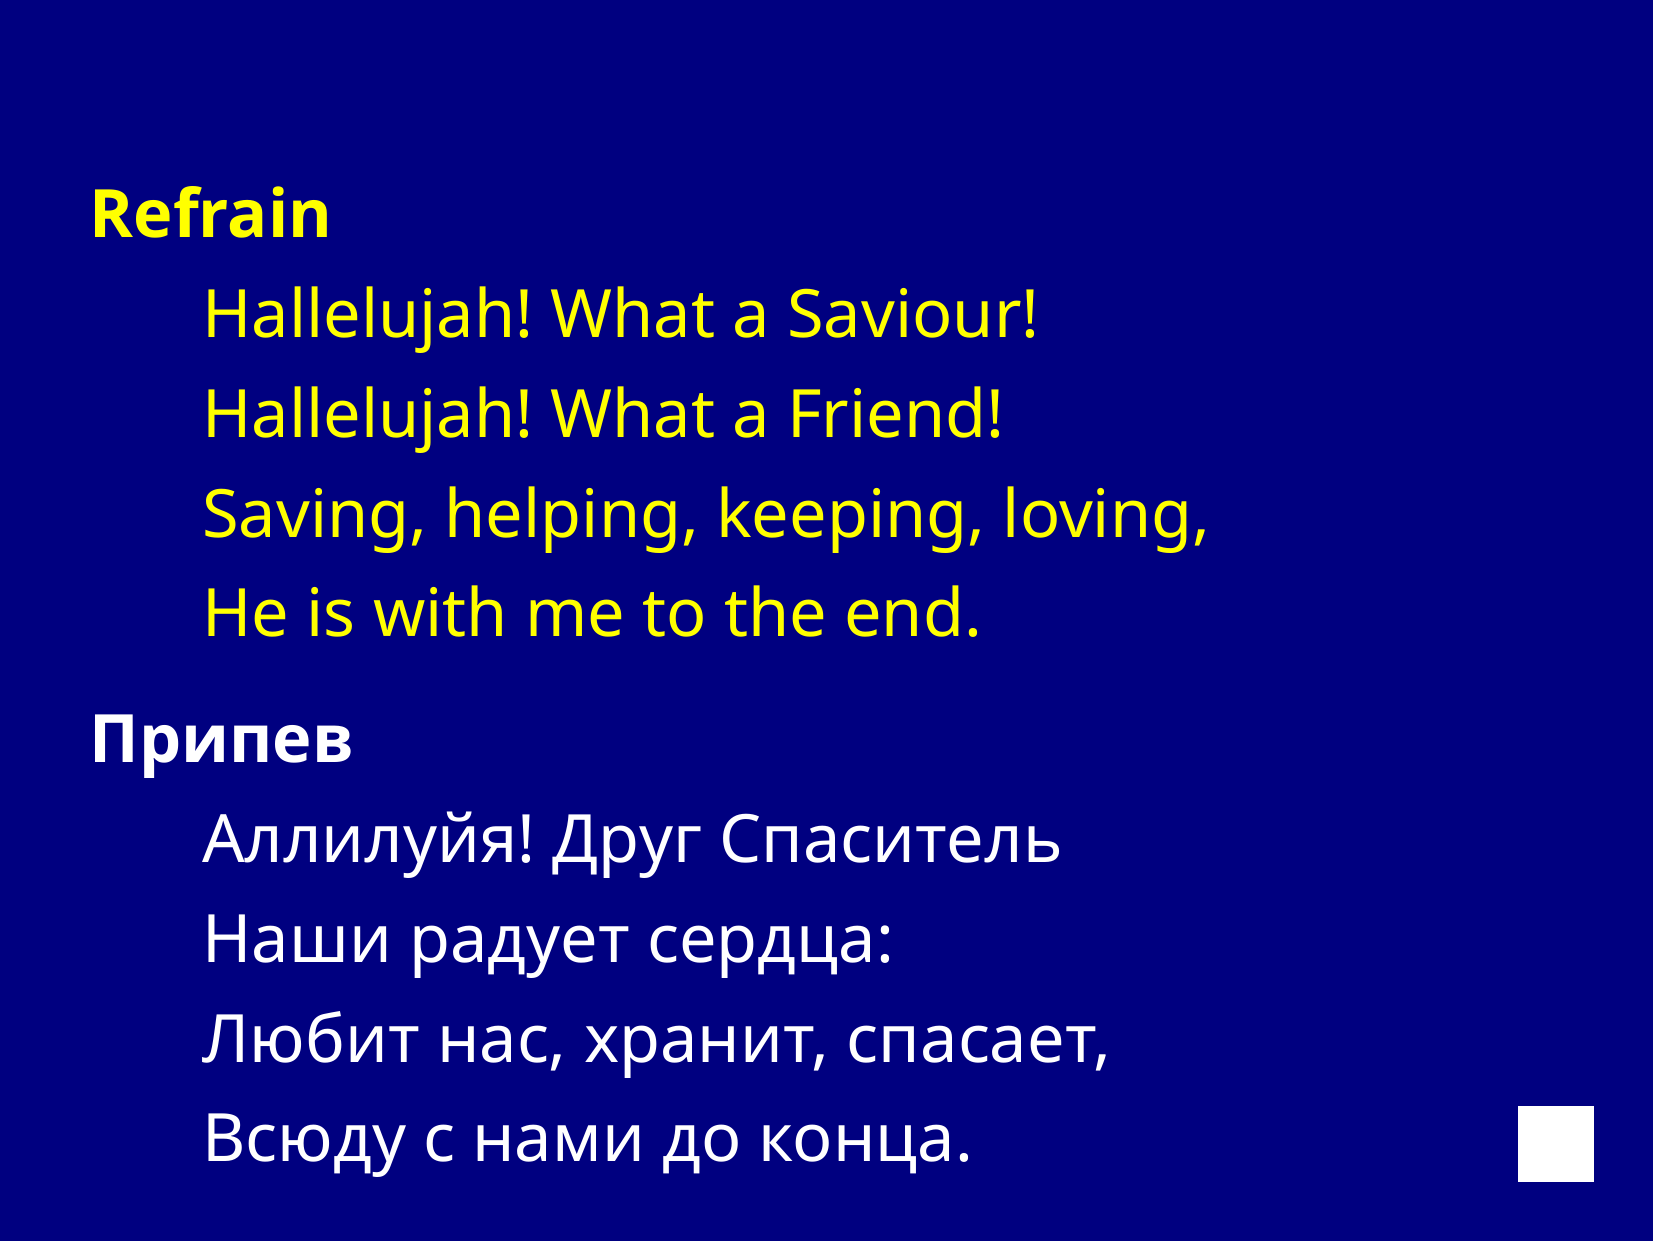

Refrain
	Hallelujah! What a Saviour!
	Hallelujah! What a Friend!
	Saving, helping, keeping, loving,
	He is with me to the end.
Припев
	Аллилуйя! Друг Спаситель
	Наши радует сердца:
	Любит нас, хранит, спасает,
	Всюду с нами до конца.